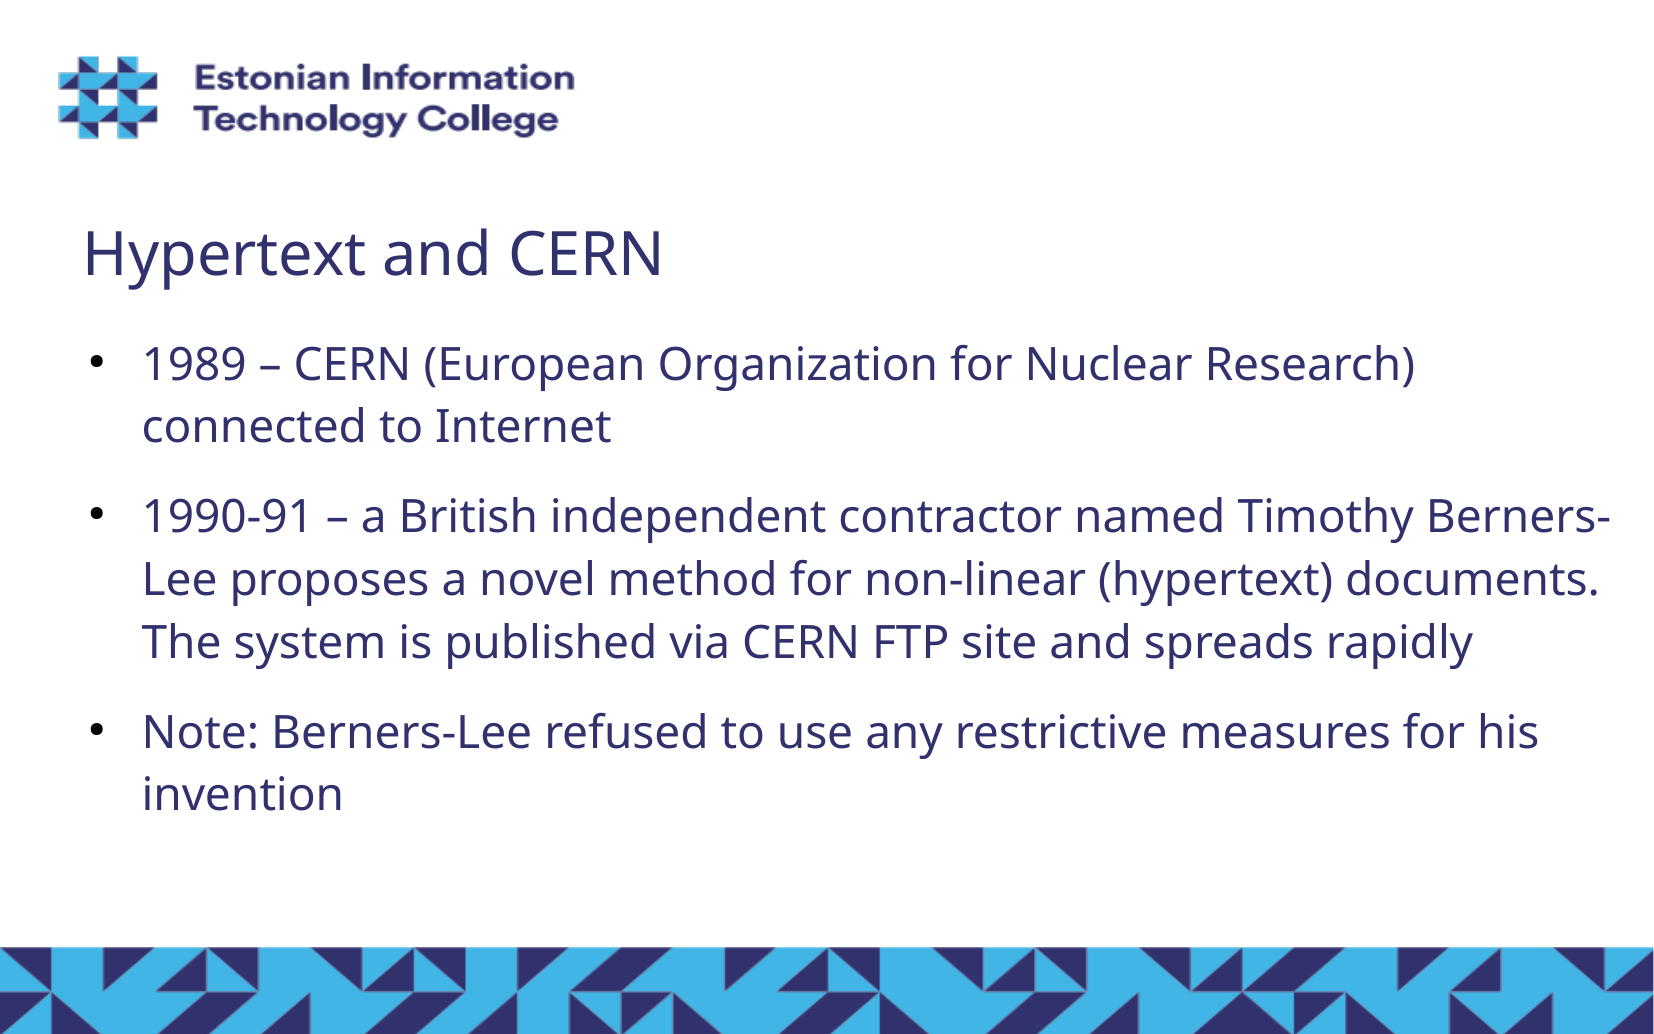

# Hypertext and CERN
1989 – CERN (European Organization for Nuclear Research) connected to Internet
1990-91 – a British independent contractor named Timothy Berners-Lee proposes a novel method for non-linear (hypertext) documents. The system is published via CERN FTP site and spreads rapidly
Note: Berners-Lee refused to use any restrictive measures for his invention